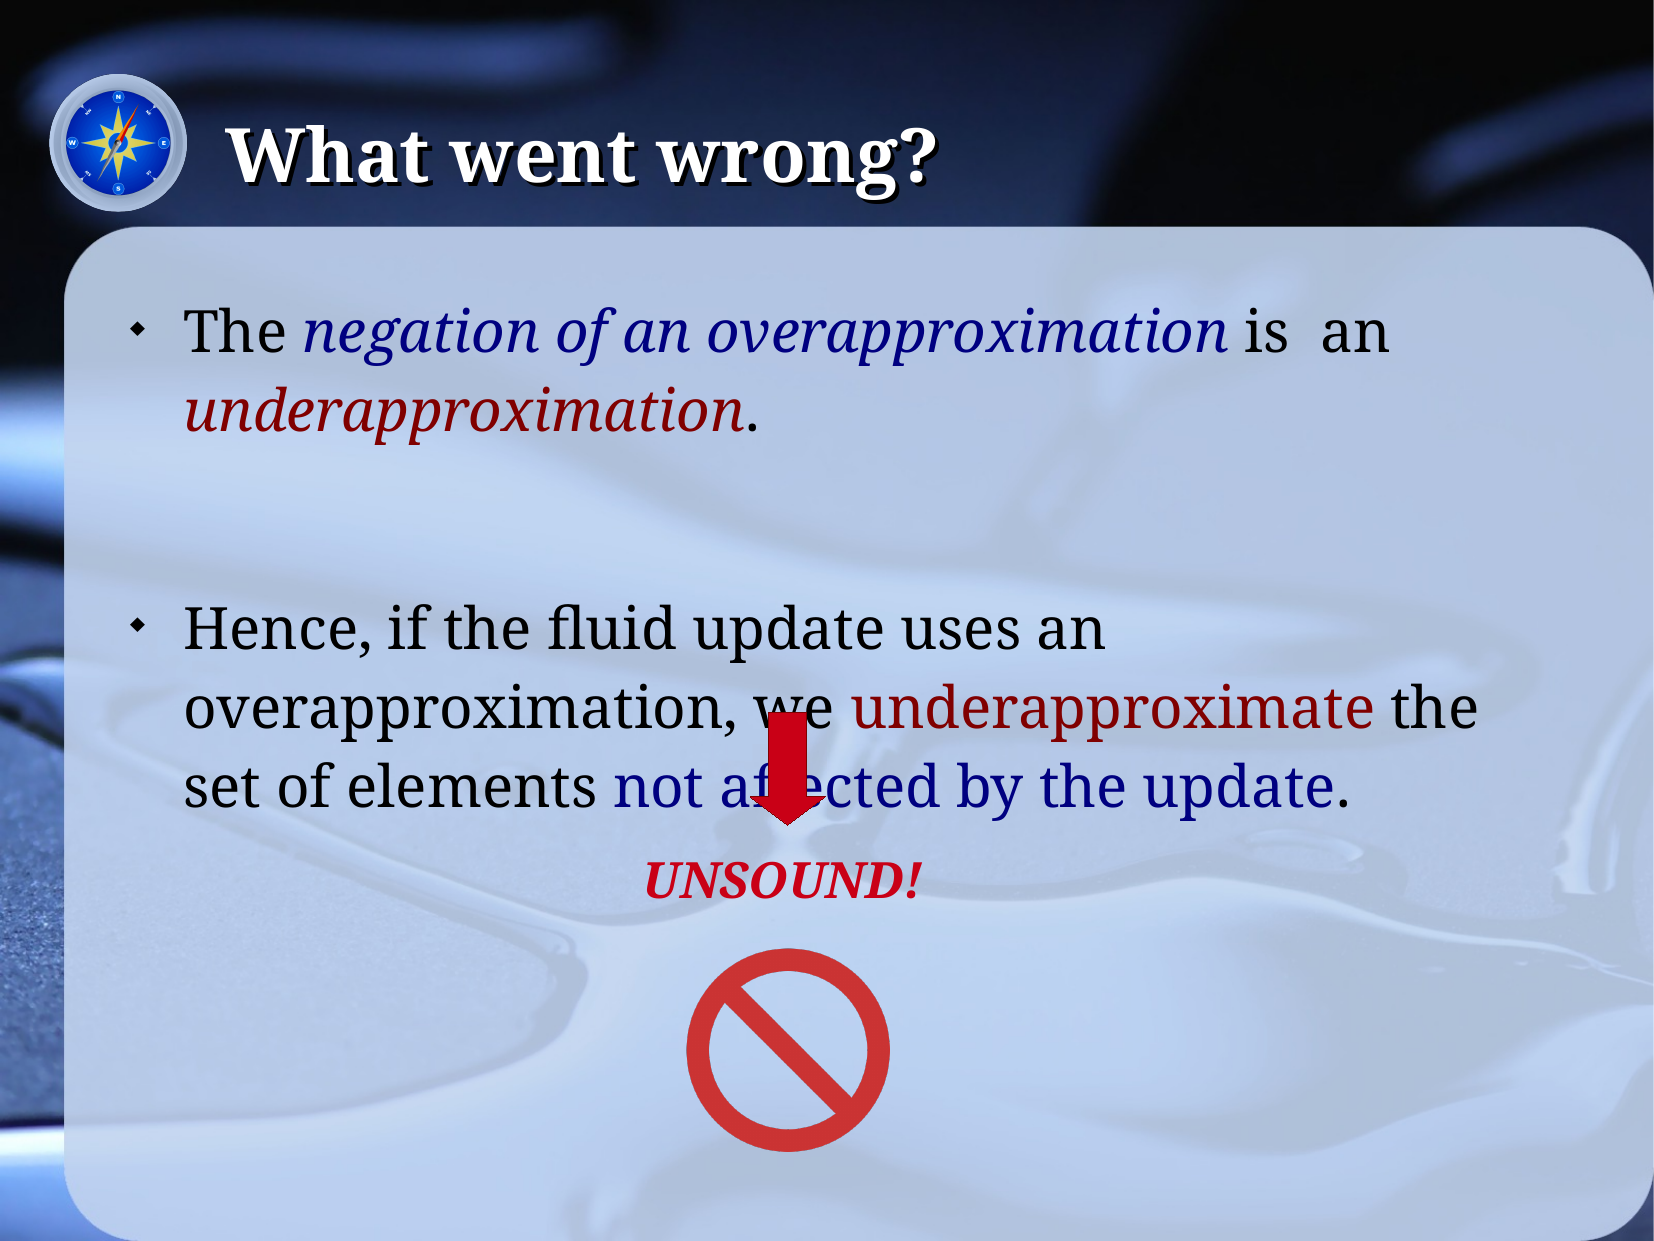

# What went wrong?
The negation of an overapproximation is an underapproximation.
Hence, if the fluid update uses an overapproximation, we underapproximate the set of elements not affected by the update.
UNSOUND!